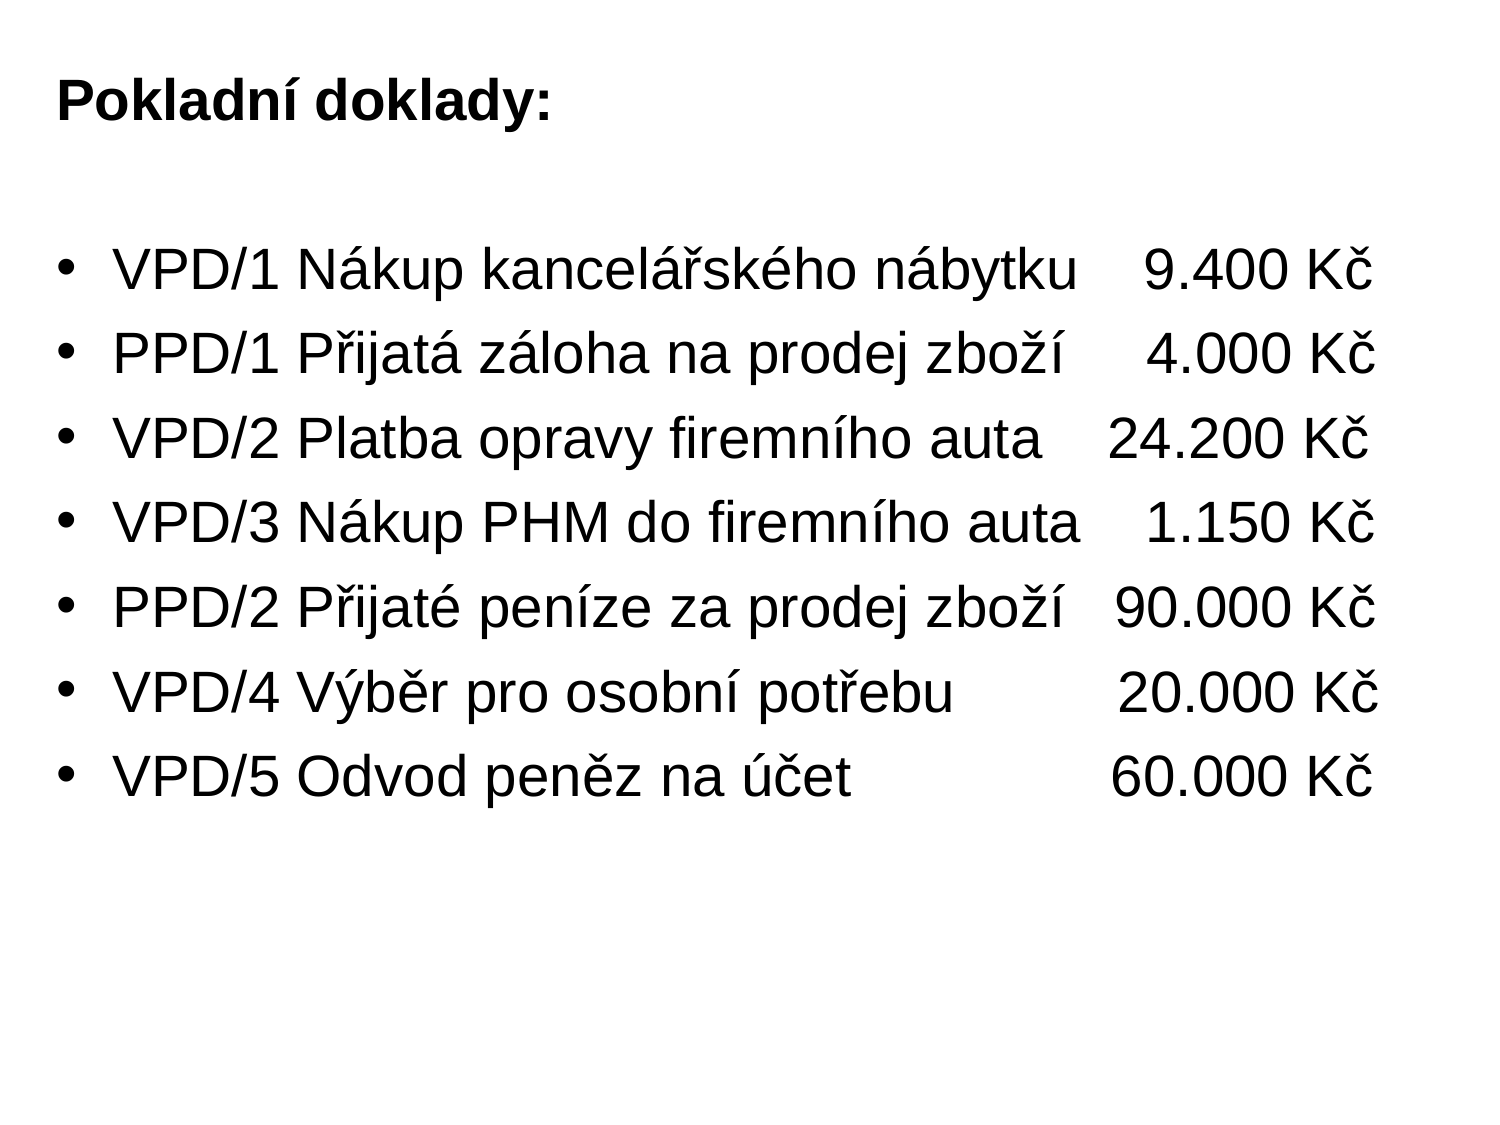

# Pokladní doklady:
VPD/1 Nákup kancelářského nábytku 9.400 Kč
PPD/1 Přijatá záloha na prodej zboží 4.000 Kč
VPD/2 Platba opravy firemního auta 24.200 Kč
VPD/3 Nákup PHM do firemního auta 1.150 Kč
PPD/2 Přijaté peníze za prodej zboží 90.000 Kč
VPD/4 Výběr pro osobní potřebu 20.000 Kč
VPD/5 Odvod peněz na účet 60.000 Kč